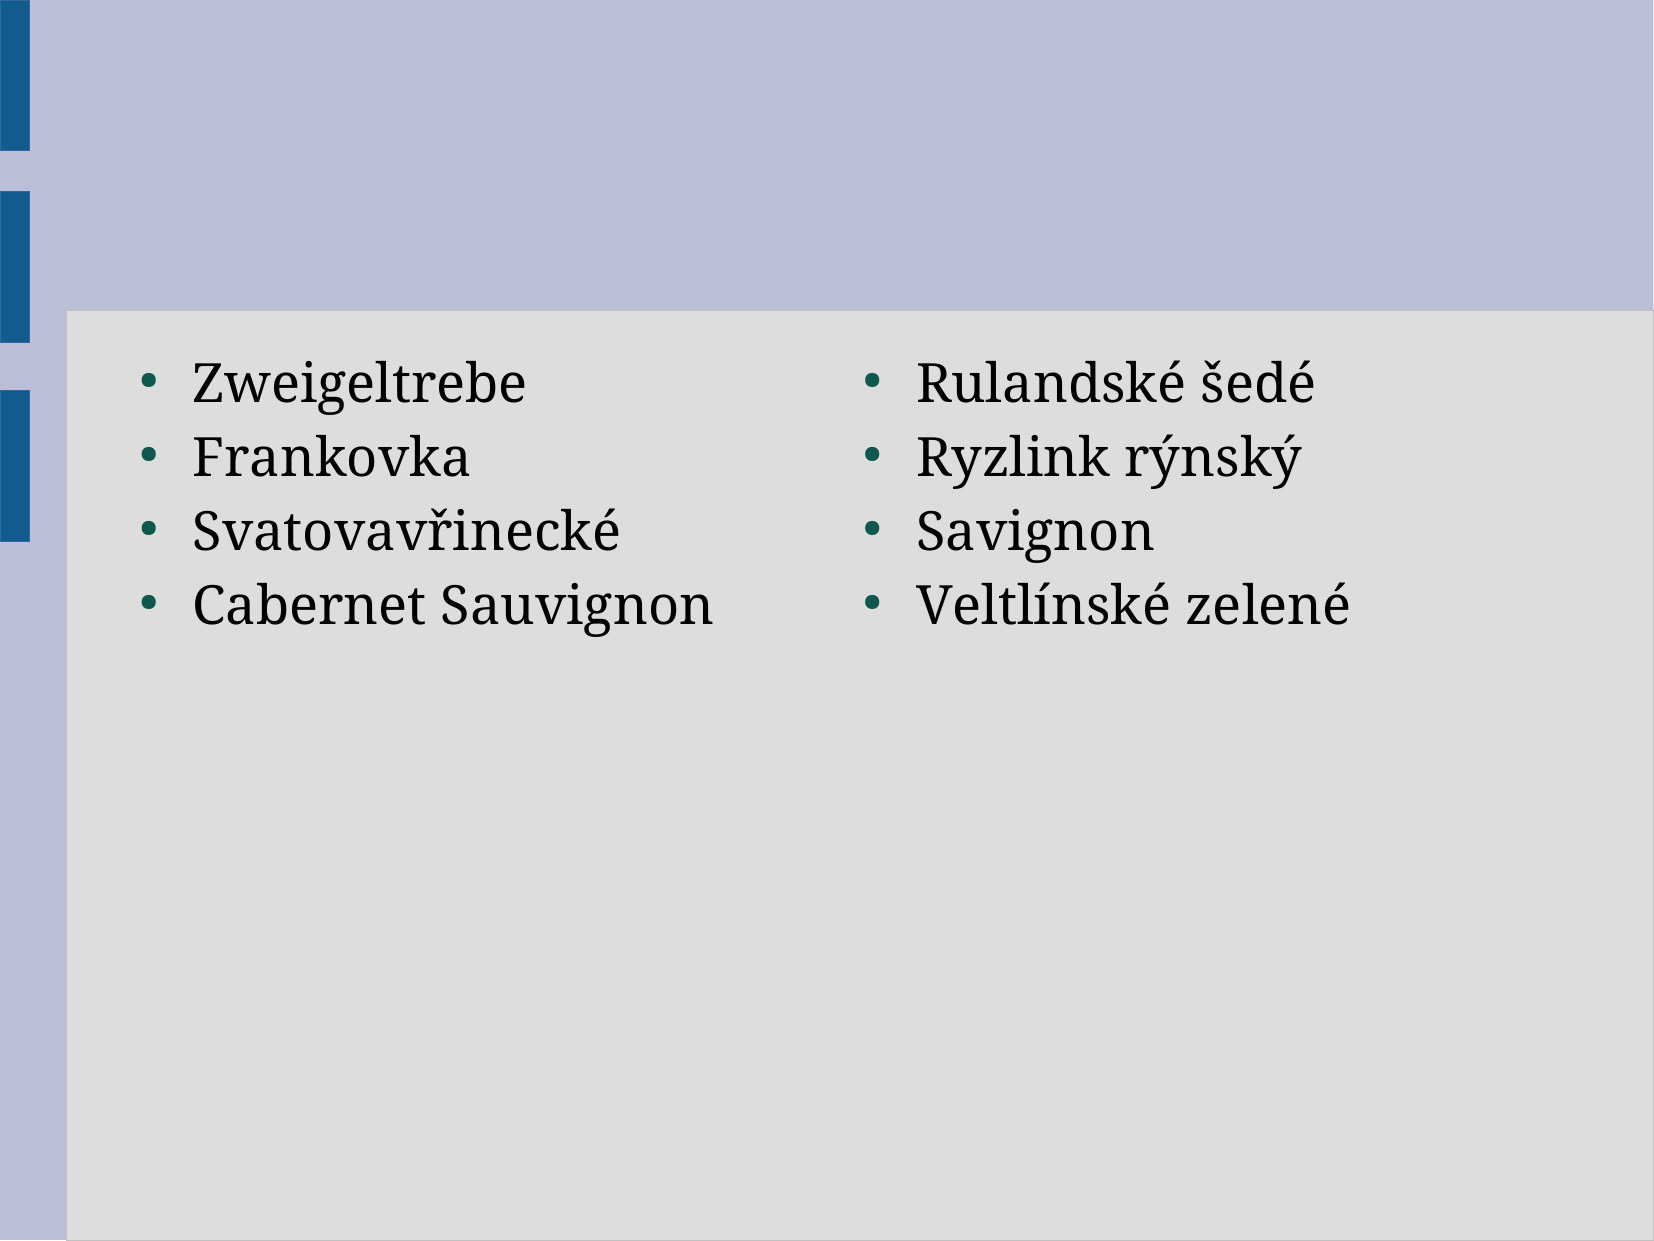

#
Zweigeltrebe
Frankovka
Svatovavřinecké
Cabernet Sauvignon
Rulandské šedé
Ryzlink rýnský
Savignon
Veltlínské zelené